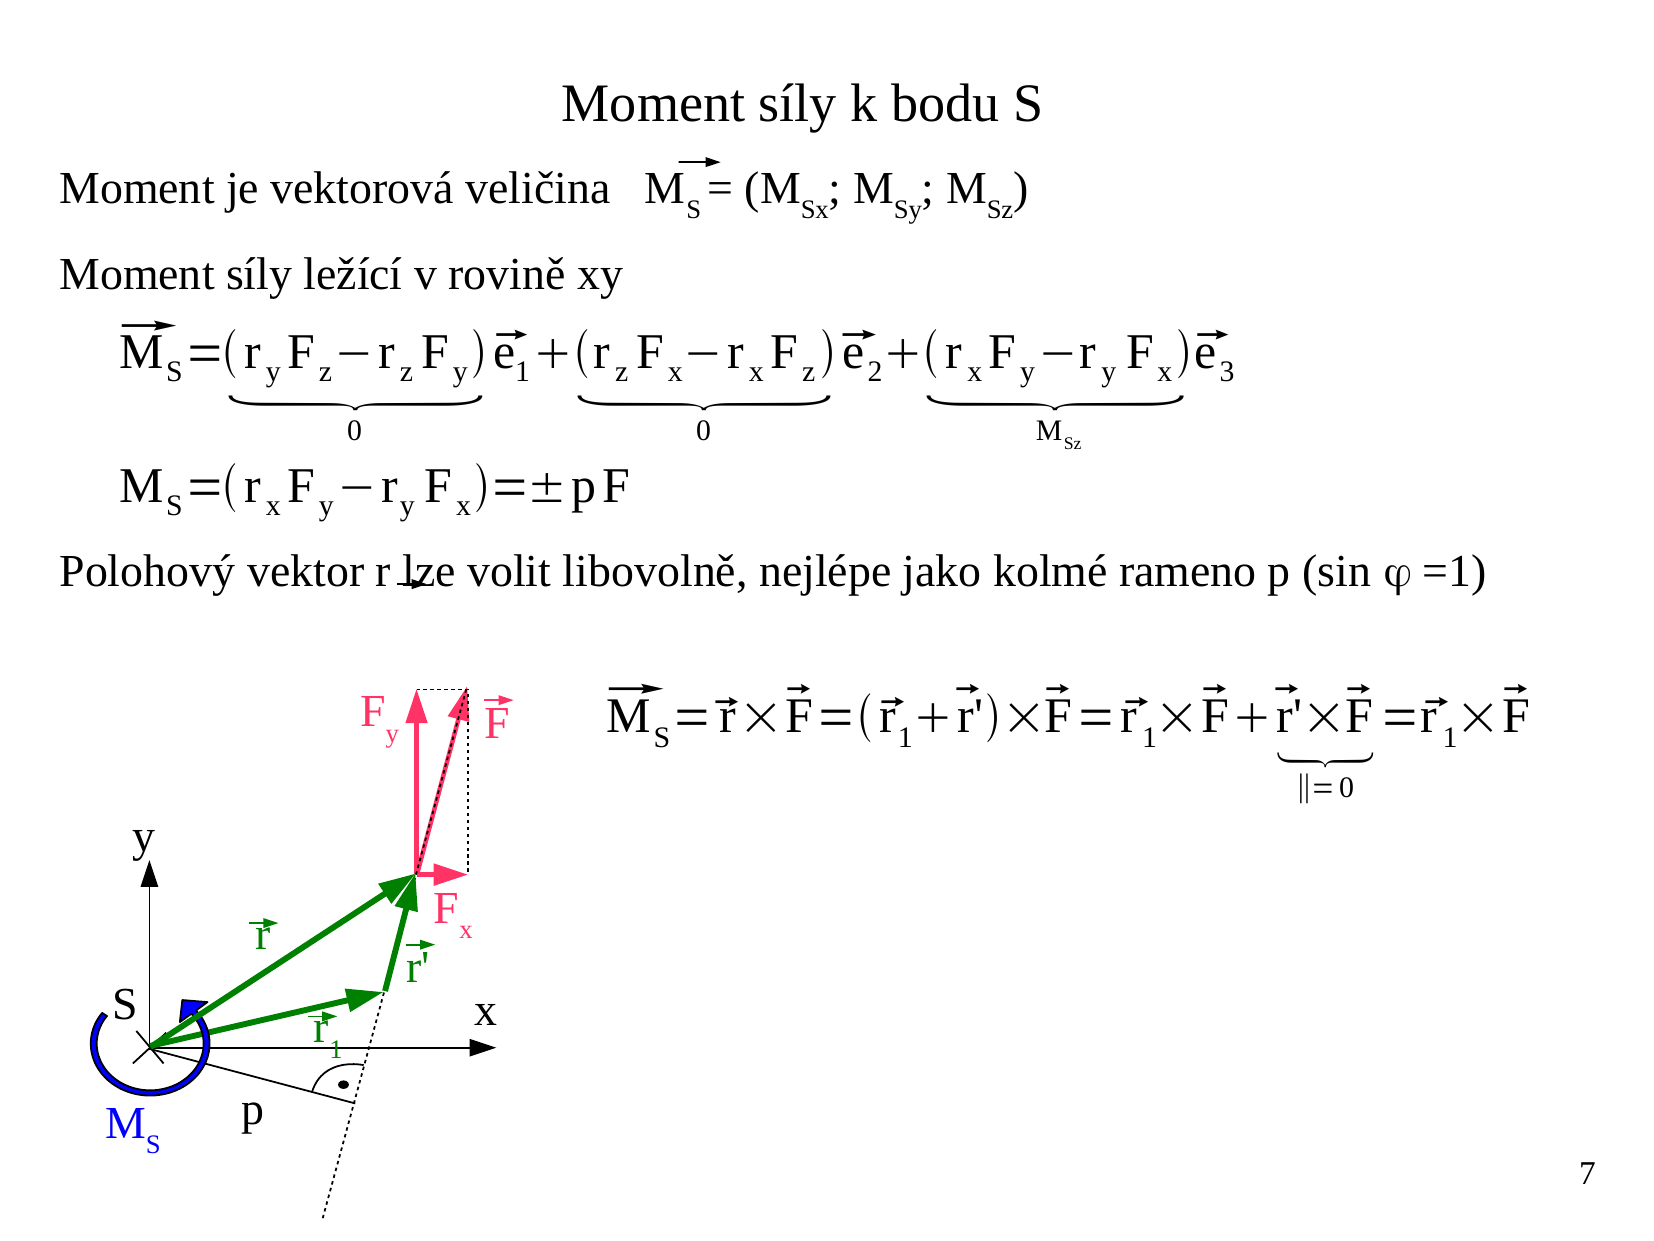

# Moment síly k bodu S
Moment je vektorová veličina MS = (MSx; MSy; MSz)
Moment síly ležící v rovině xy
Polohový vektor r lze volit libovolně, nejlépe jako kolmé rameno p (sin j =1)
Fy
F
y
Fx
r
r'
S
x
r1
p
MS
7